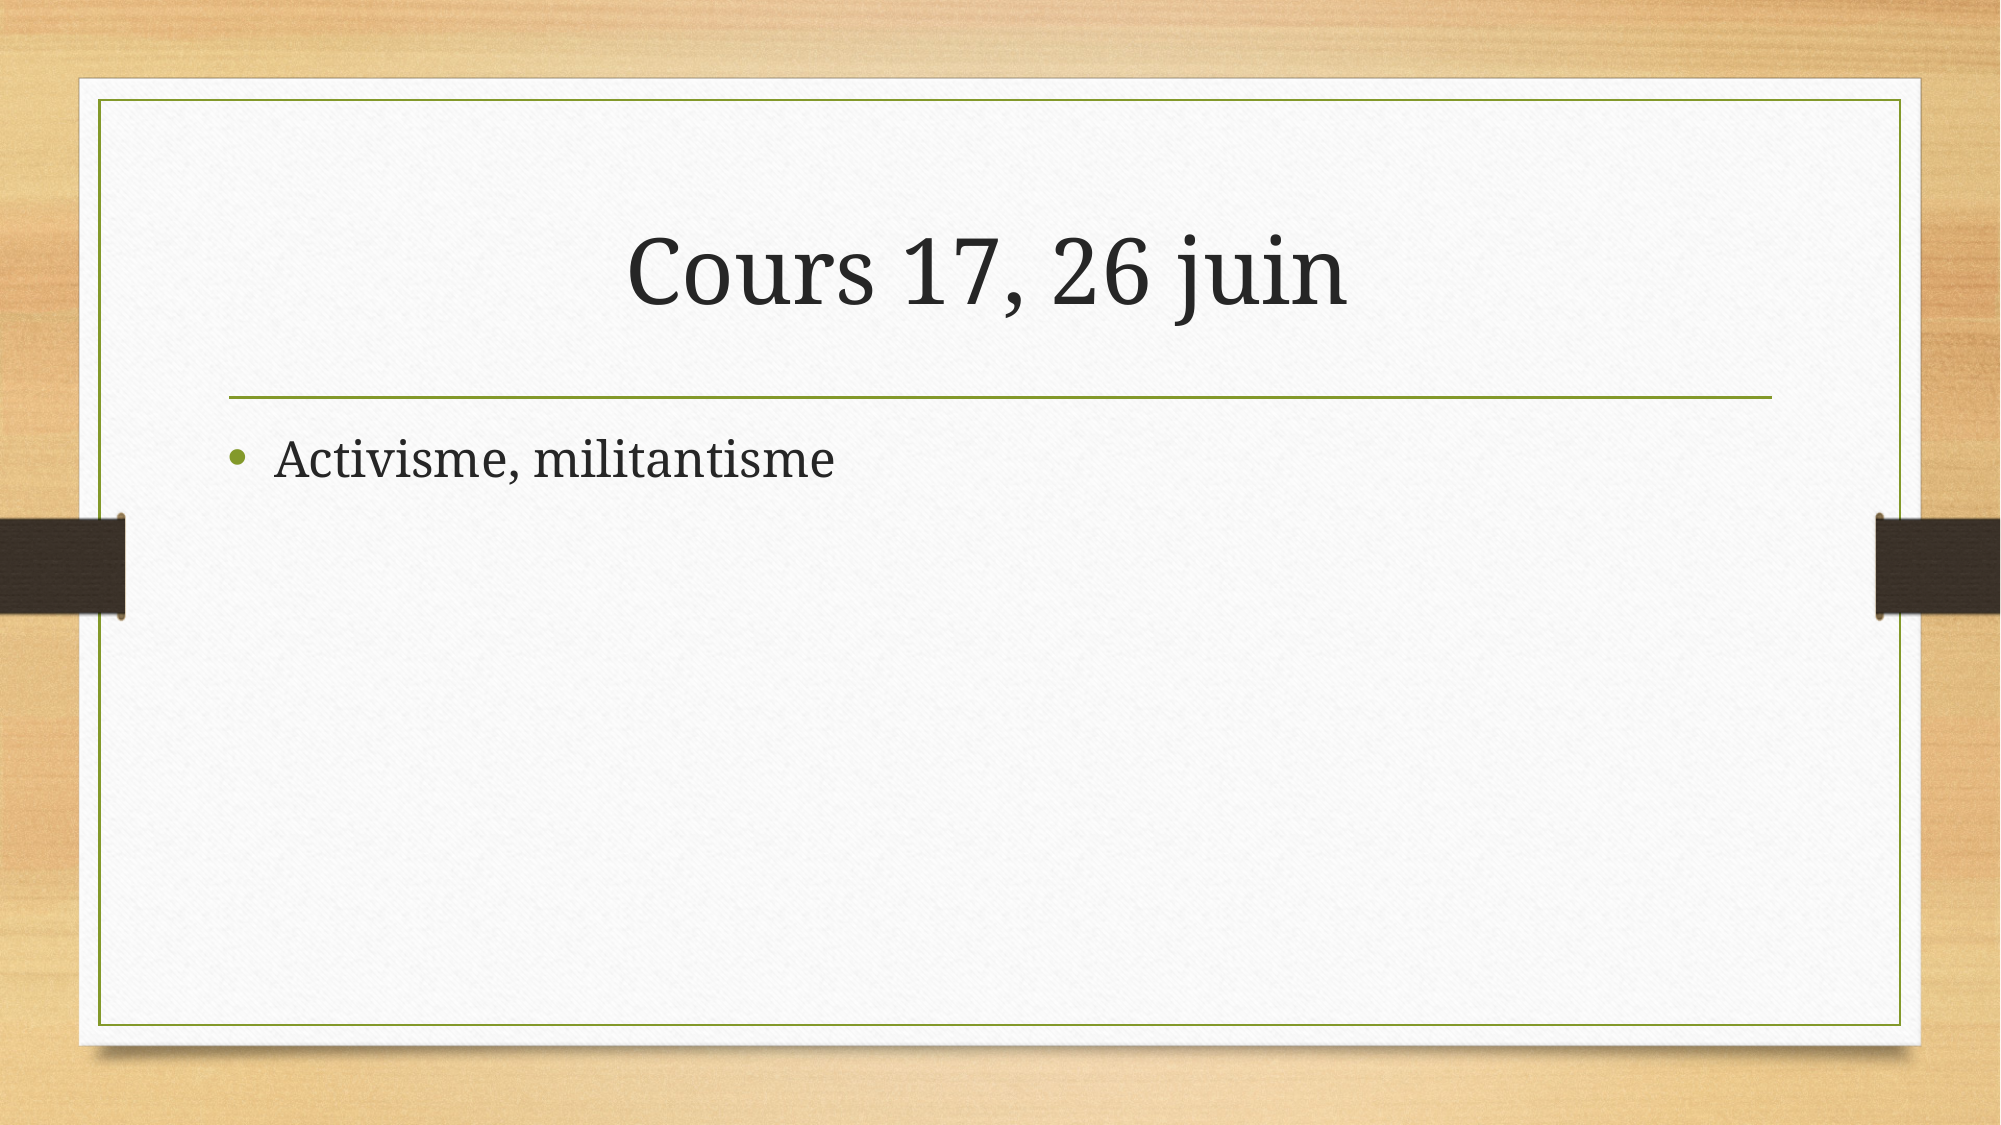

# Cours 17, 26 juin
Activisme, militantisme